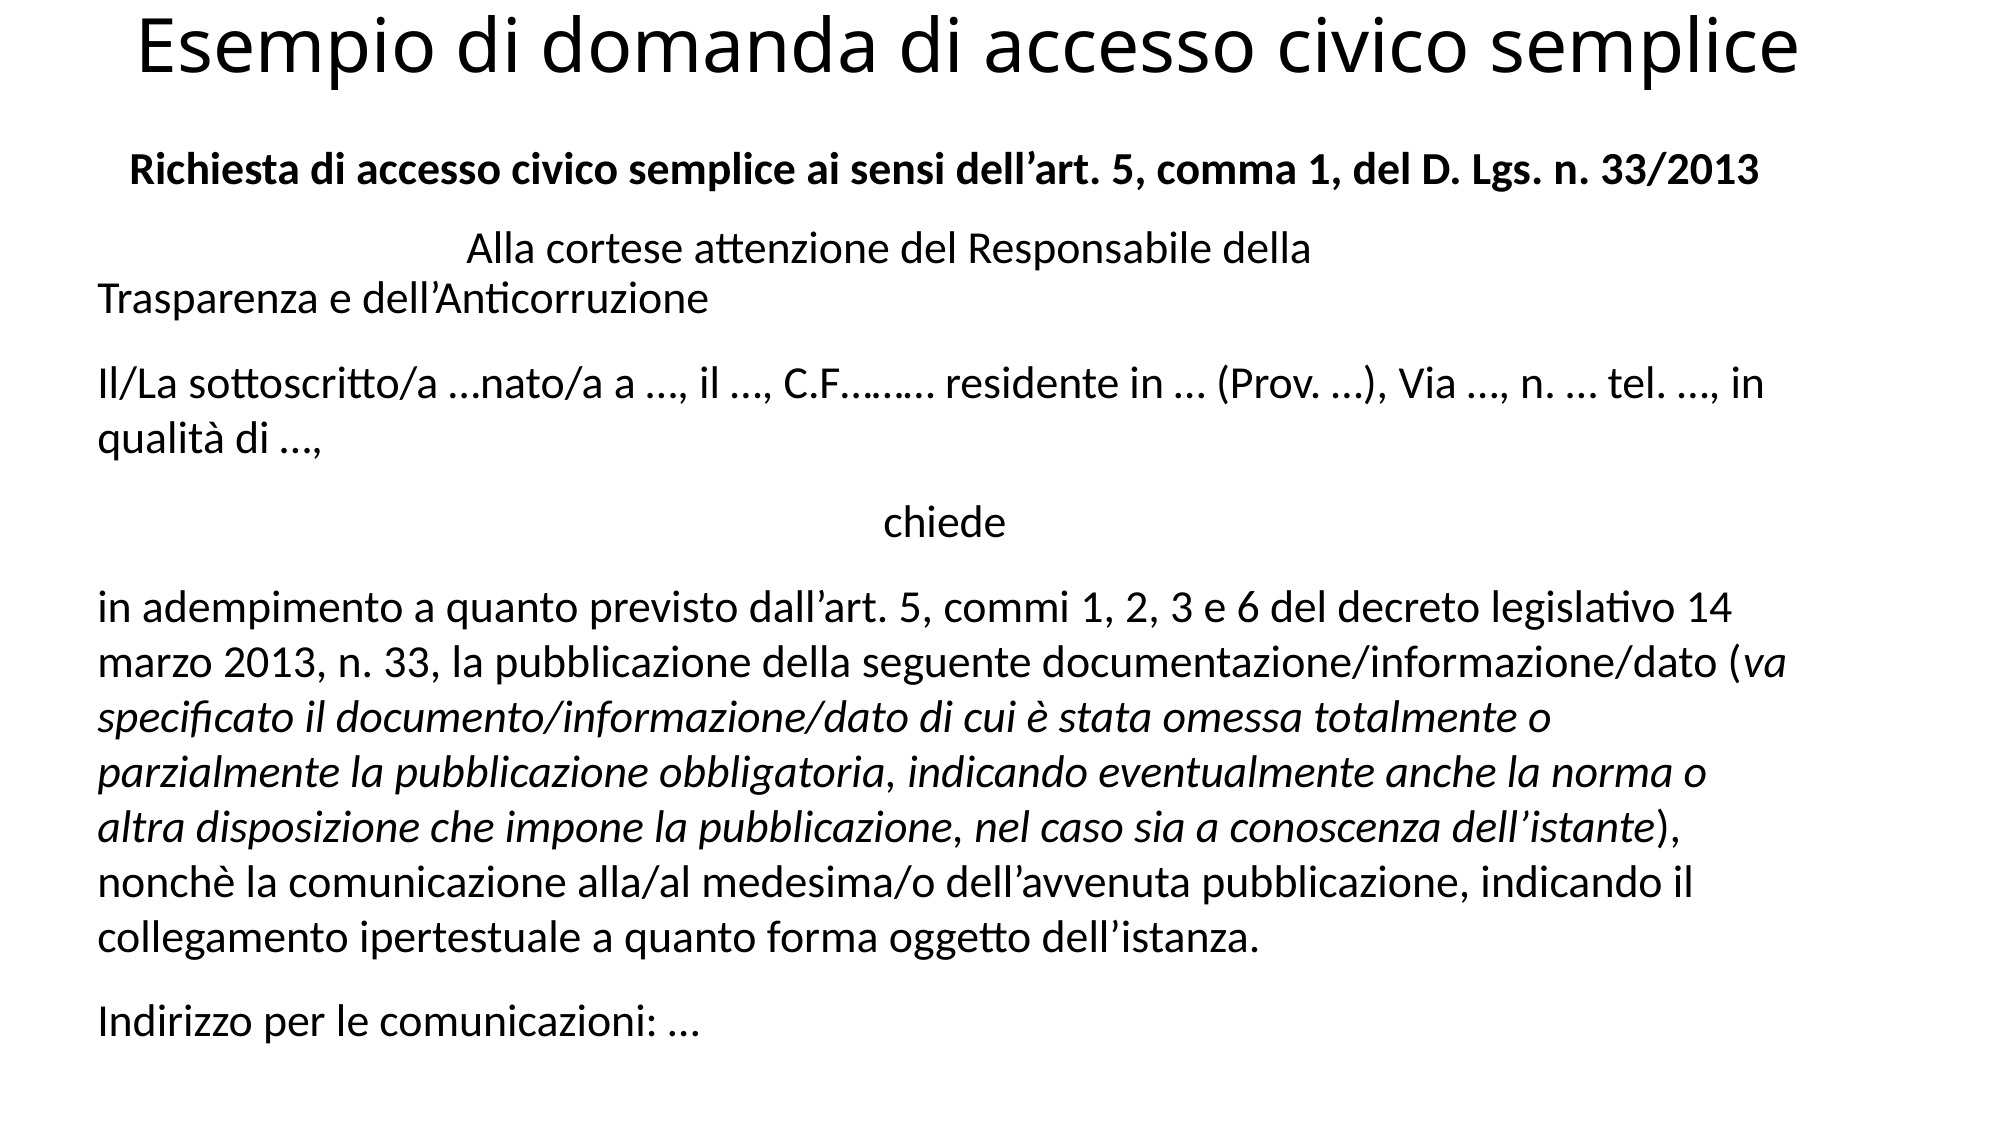

# Esempio di domanda di accesso civico semplice
Richiesta di accesso civico semplice ai sensi dell’art. 5, comma 1, del D. Lgs. n. 33/2013
					Alla cortese attenzione del Responsabile della 						Trasparenza e dell’Anticorruzione
Il/La sottoscritto/a …nato/a a …, il …, C.F……… residente in … (Prov. …), Via …, n. … tel. …, in qualità di …,
chiede
in adempimento a quanto previsto dall’art. 5, commi 1, 2, 3 e 6 del decreto legislativo 14 marzo 2013, n. 33, la pubblicazione della seguente documentazione/informazione/dato (va specificato il documento/informazione/dato di cui è stata omessa totalmente o parzialmente la pubblicazione obbligatoria, indicando eventualmente anche la norma o altra disposizione che impone la pubblicazione, nel caso sia a conoscenza dell’istante), nonchè la comunicazione alla/al medesima/o dell’avvenuta pubblicazione, indicando il collegamento ipertestuale a quanto forma oggetto dell’istanza.
Indirizzo per le comunicazioni: …
Si allega alla presente copia del documento di identità
Luogo e data … 								Firma …